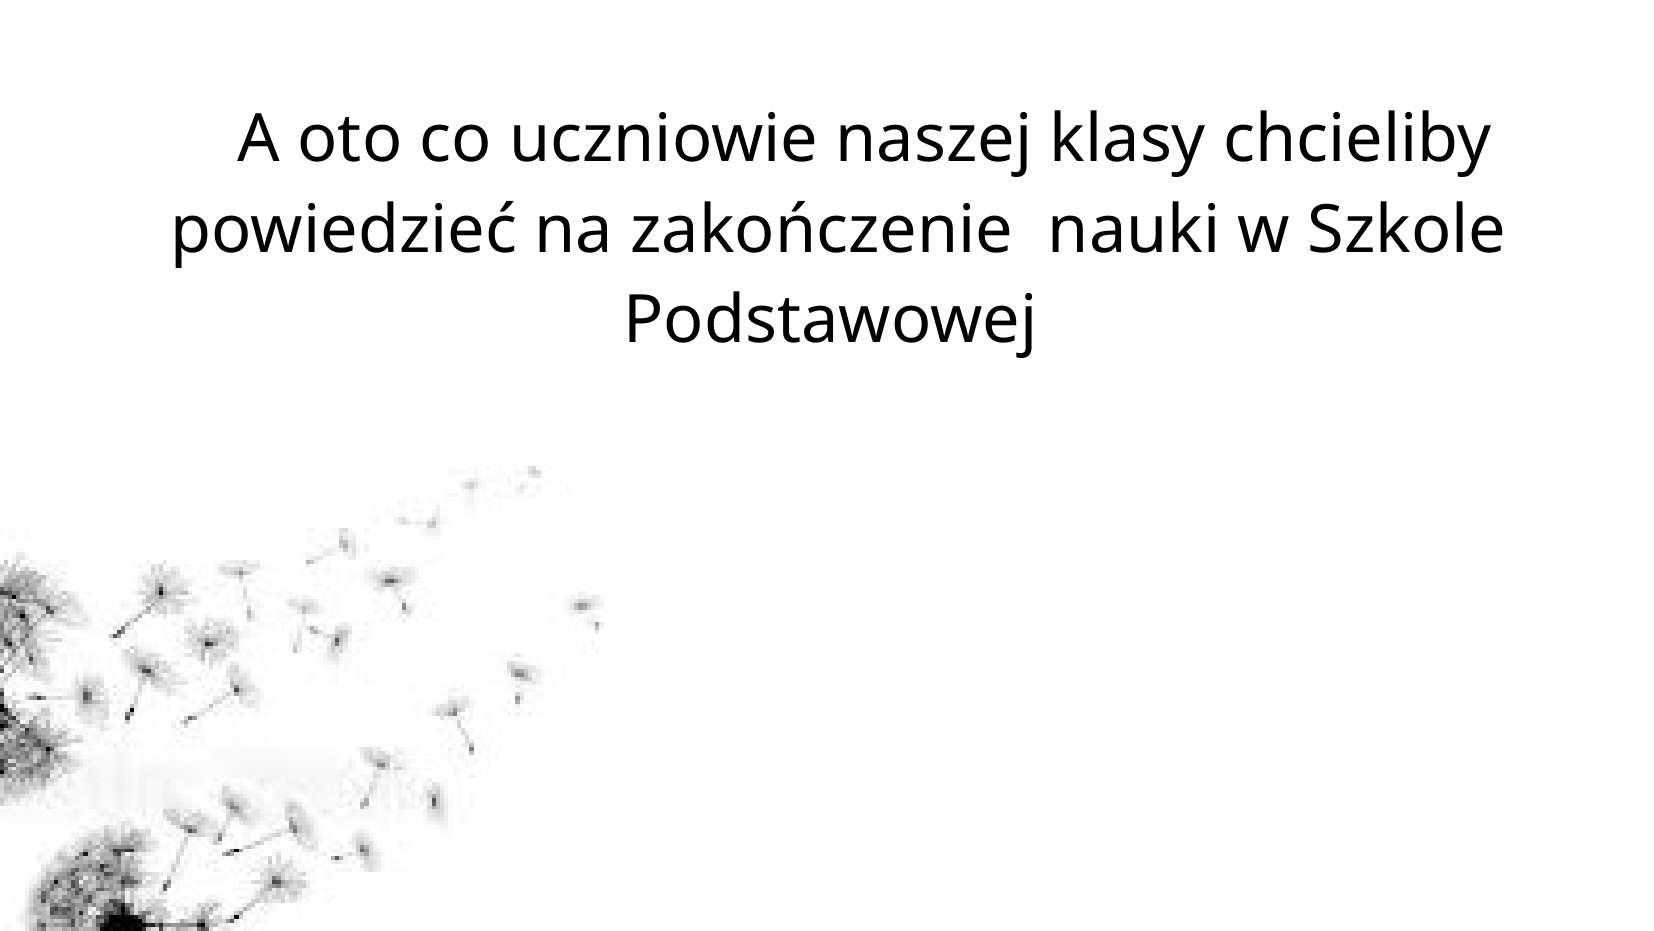

#
 A oto co uczniowie naszej klasy chcieliby powiedzieć na zakończenie nauki w Szkole Podstawowej